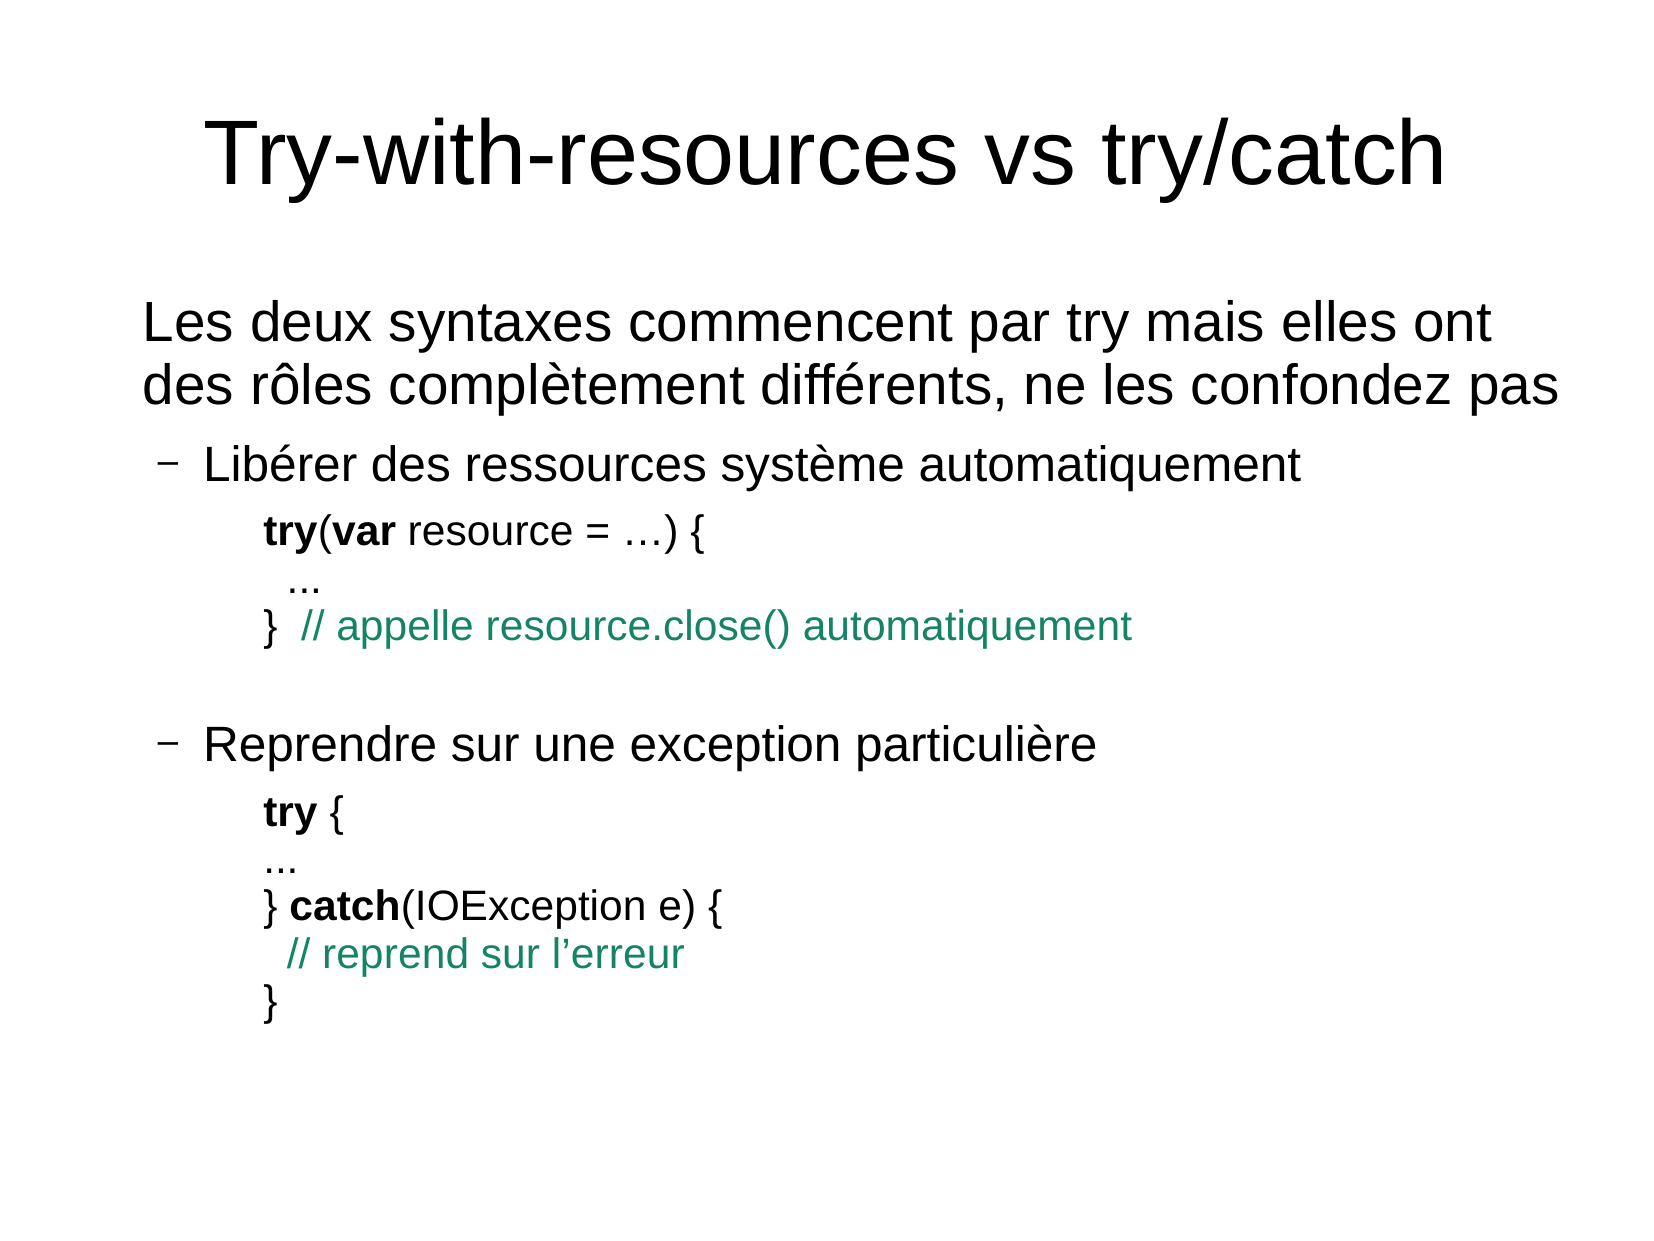

# Try-with-resources vs try/catch
Les deux syntaxes commencent par try mais elles ont des rôles complètement différents, ne les confondez pas
Libérer des ressources système automatiquement
try(var resource = …) {
 ...
} // appelle resource.close() automatiquement
Reprendre sur une exception particulière
try {
...
} catch(IOException e) {
 // reprend sur l’erreur
}